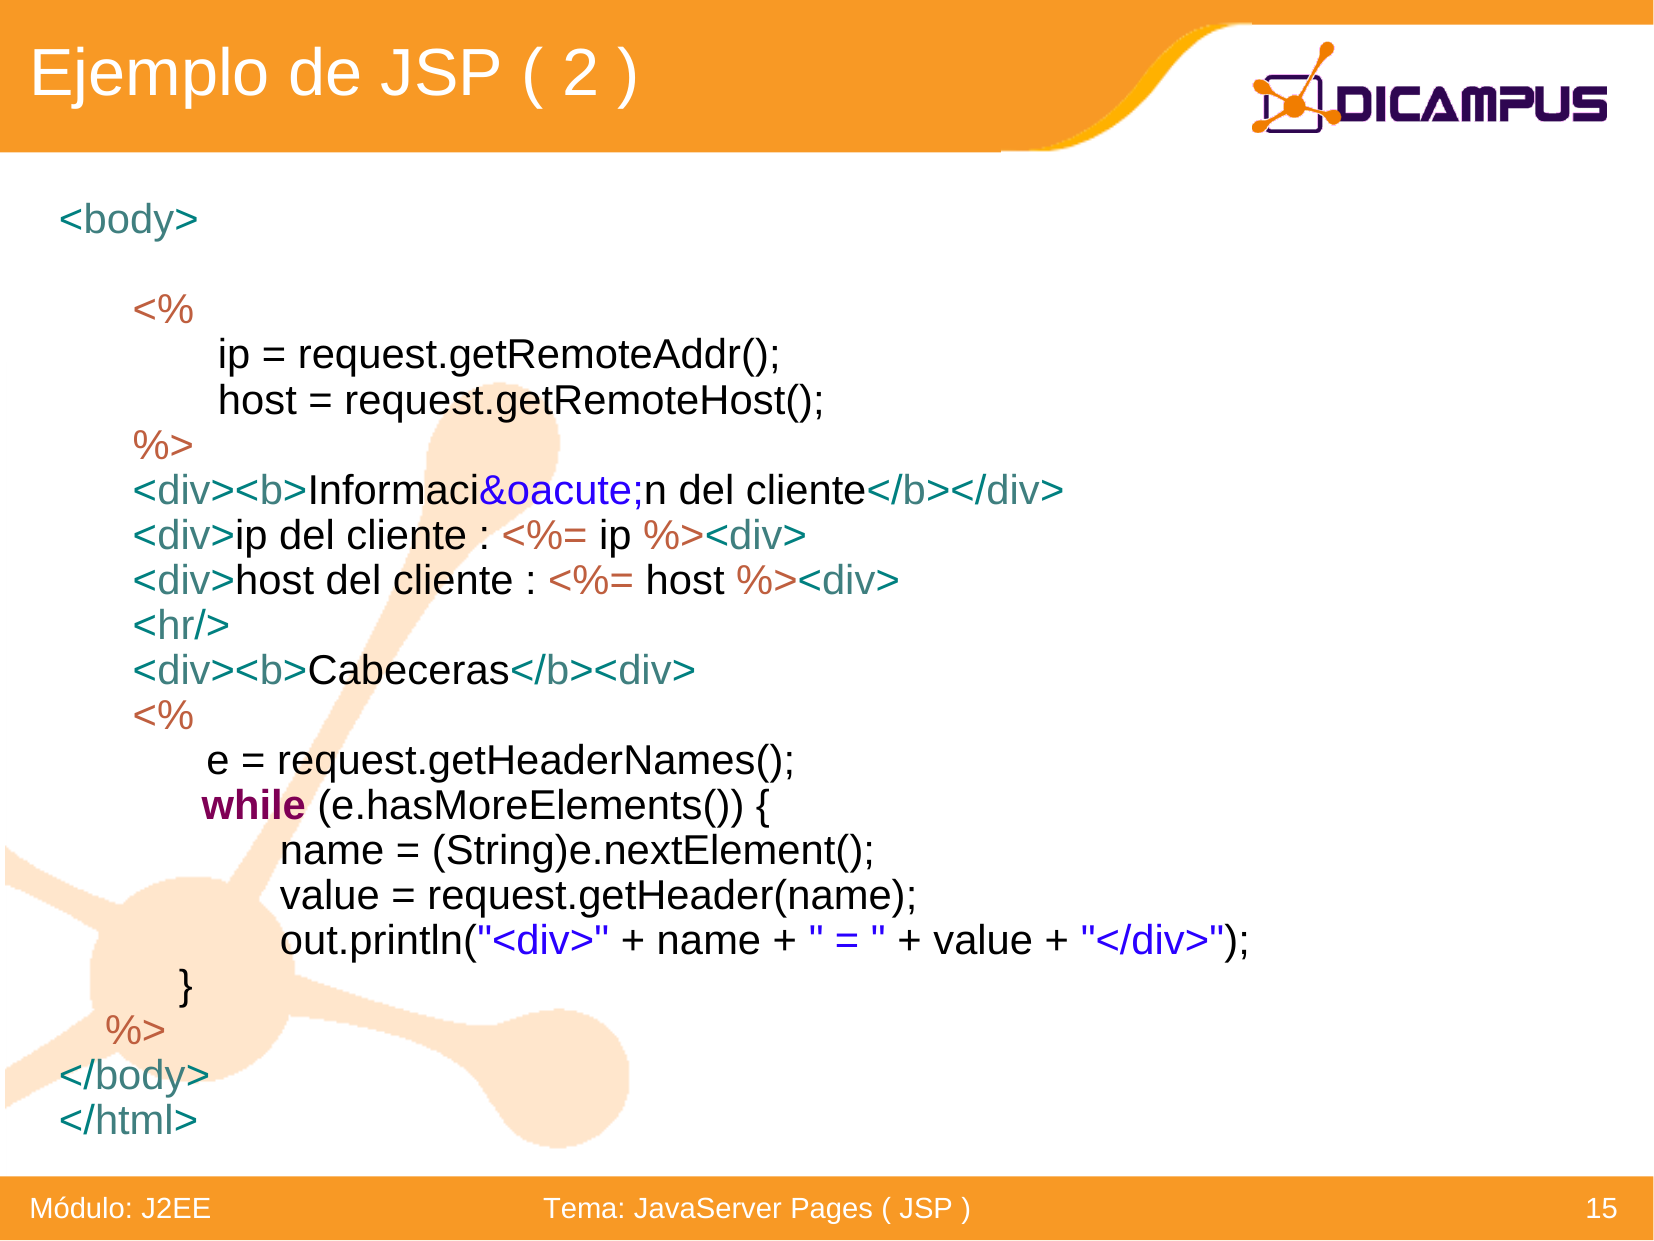

Ejemplo de JSP ( 2 )
<body>
	<%
		 ip = request.getRemoteAddr();
	 	 host = request.getRemoteHost();
	%>
	<div><b>Informaci&oacute;n del cliente</b></div>
	<div>ip del cliente : <%= ip %><div>
	<div>host del cliente : <%= host %><div>
	<hr/>
	<div><b>Cabeceras</b><div>
	<%
		e = request.getHeaderNames();
	 while (e.hasMoreElements()) {
	 		name = (String)e.nextElement();
 			value = request.getHeader(name);
	 	out.println("<div>" + name + " = " + value + "</div>");
	 }
 %>
</body>
</html>
Módulo: J2EE
Tema: JavaServer Pages ( JSP )